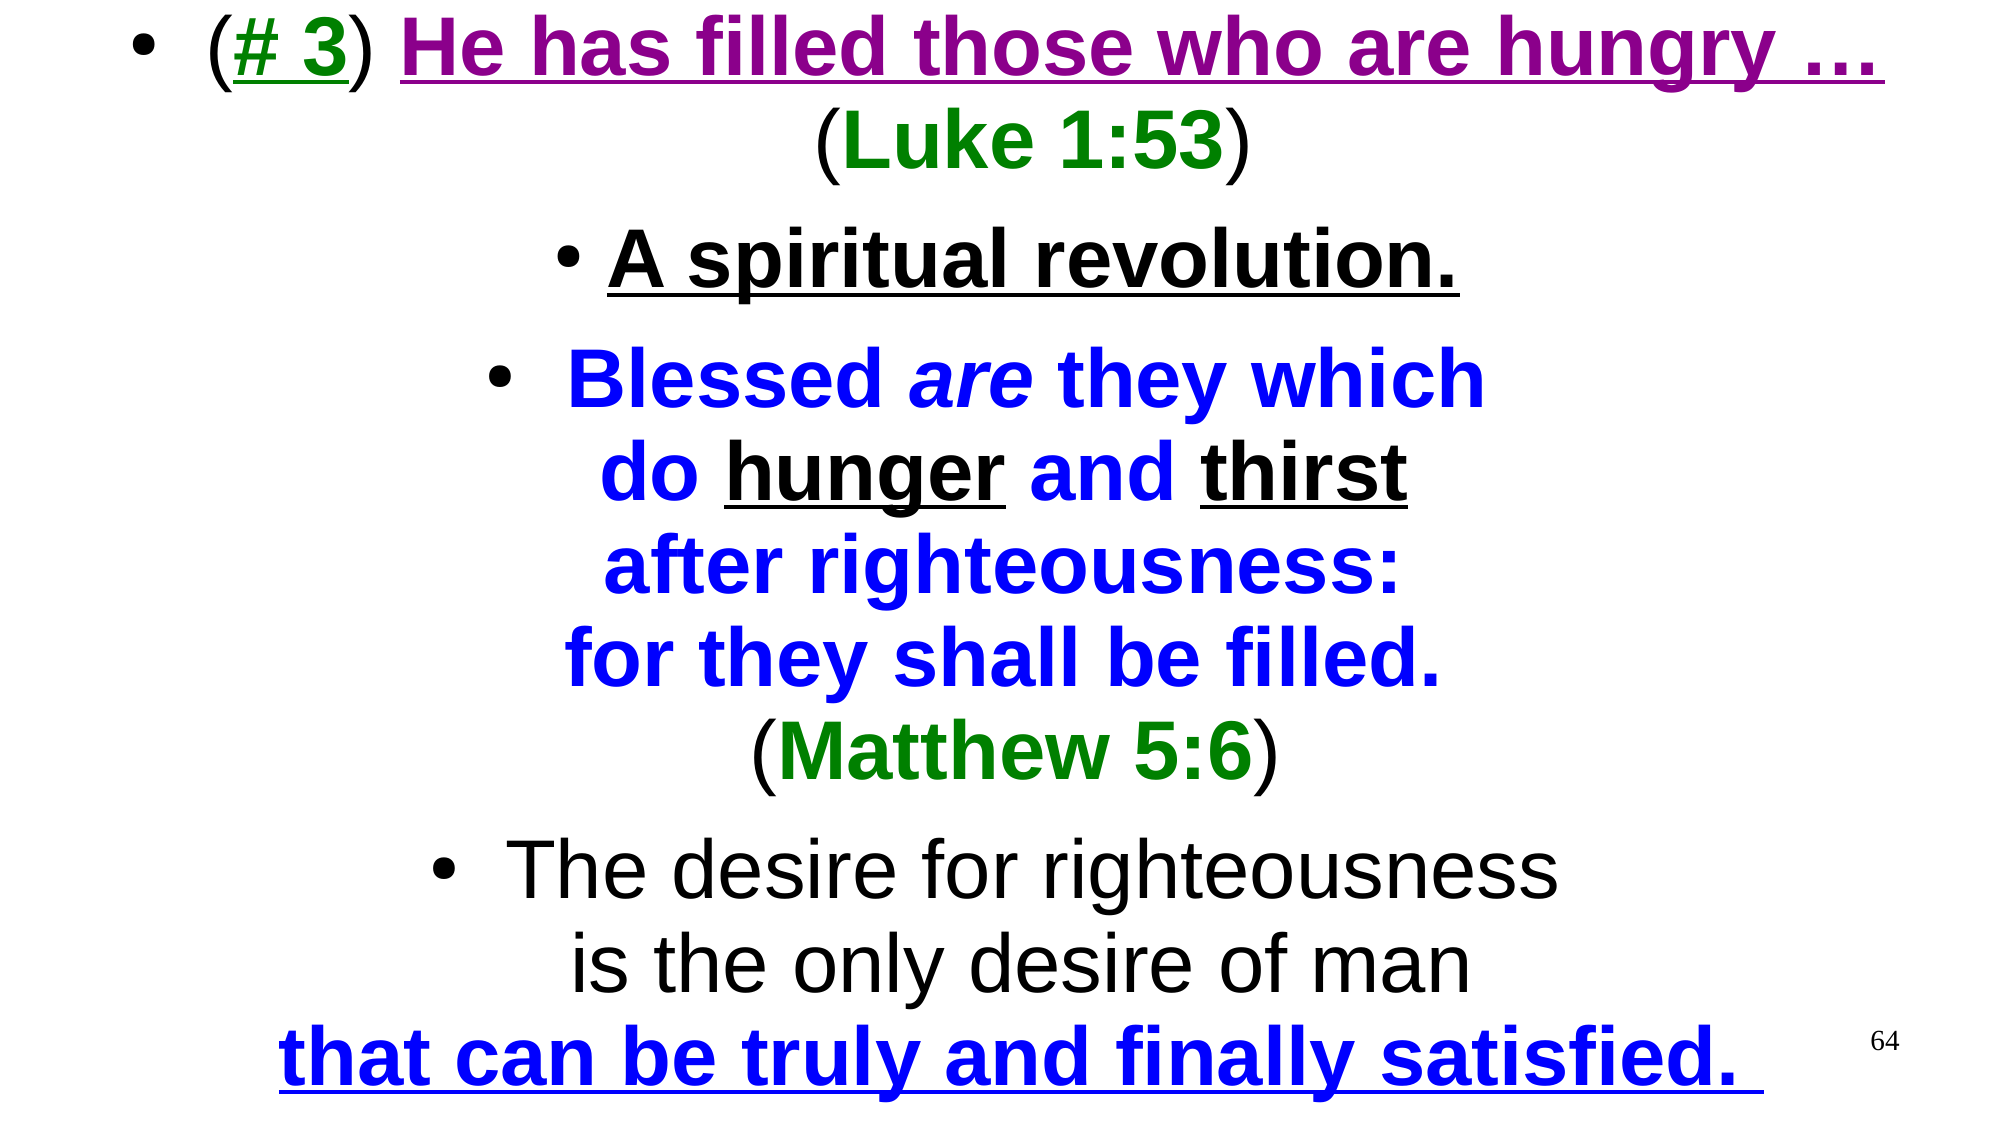

# (# 3) He has filled those who are hungry … (Luke 1:53)
A spiritual revolution.
  Blessed are they which
do hunger and thirst
after righteousness:
for they shall be filled.
(Matthew 5:6)
 The desire for righteousness
is the only desire of man
that can be truly and finally satisfied.
64